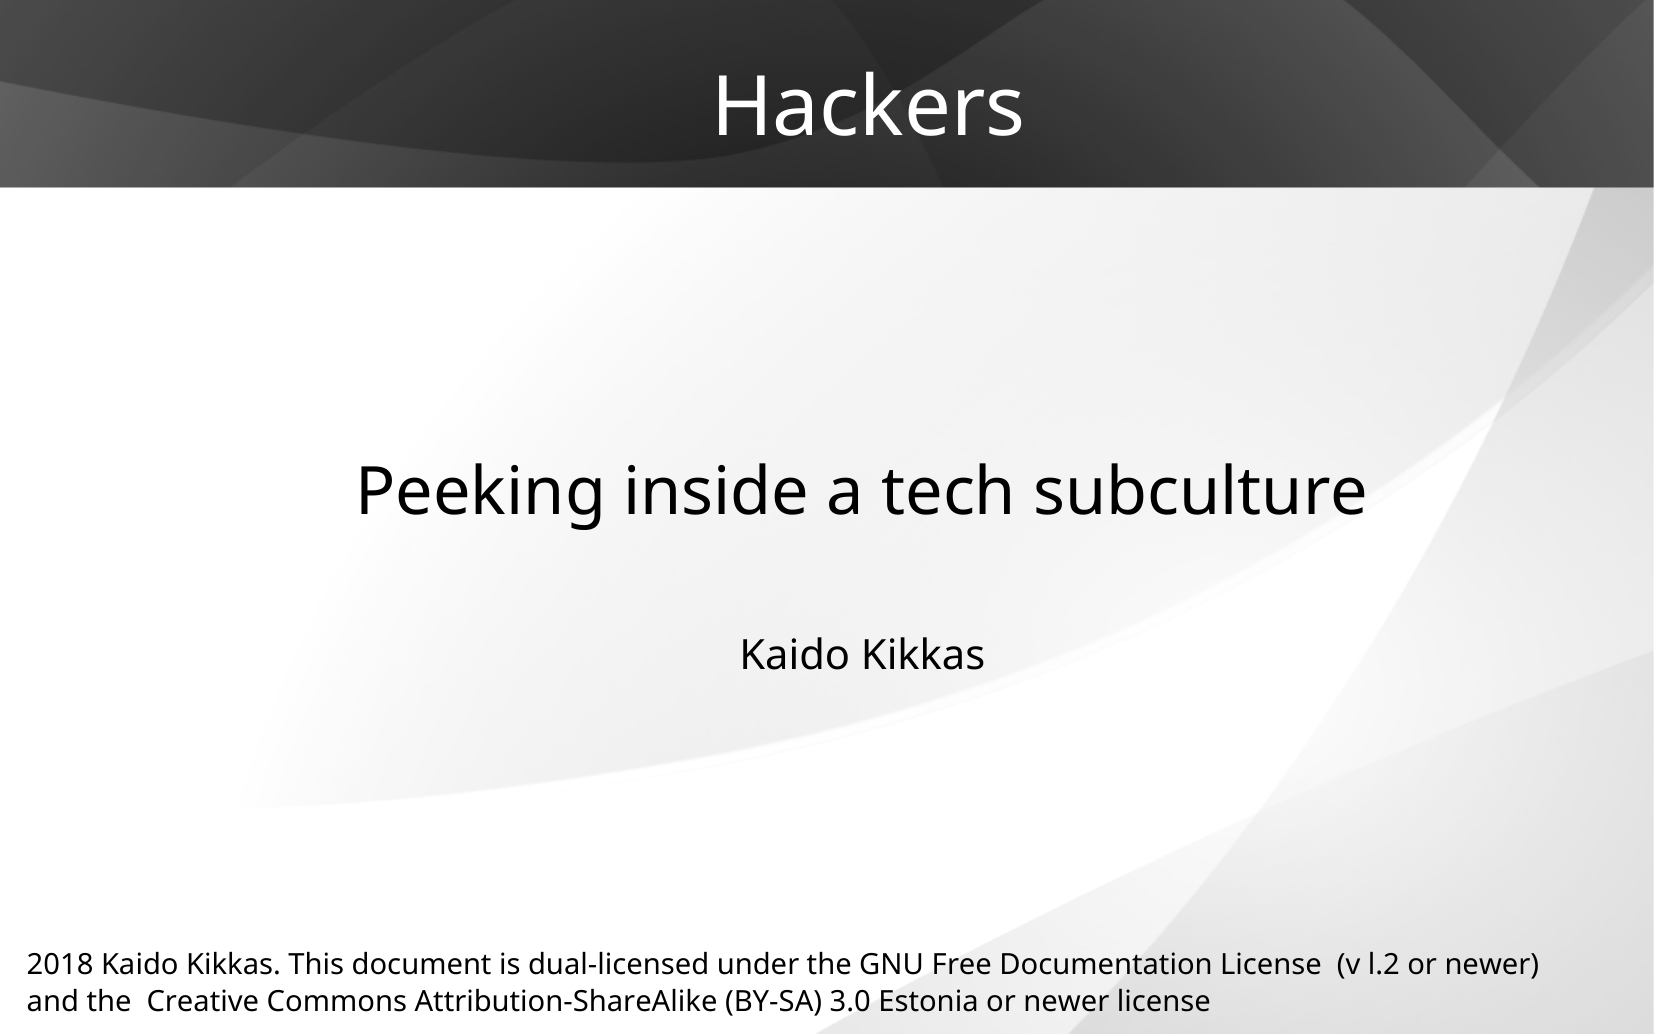

# Hackers
Peeking inside a tech subculture
Kaido Kikkas
2018 Kaido Kikkas. This document is dual-licensed under the GNU Free Documentation License (v l.2 or newer)
and the Creative Commons Attribution-ShareAlike (BY-SA) 3.0 Estonia or newer license